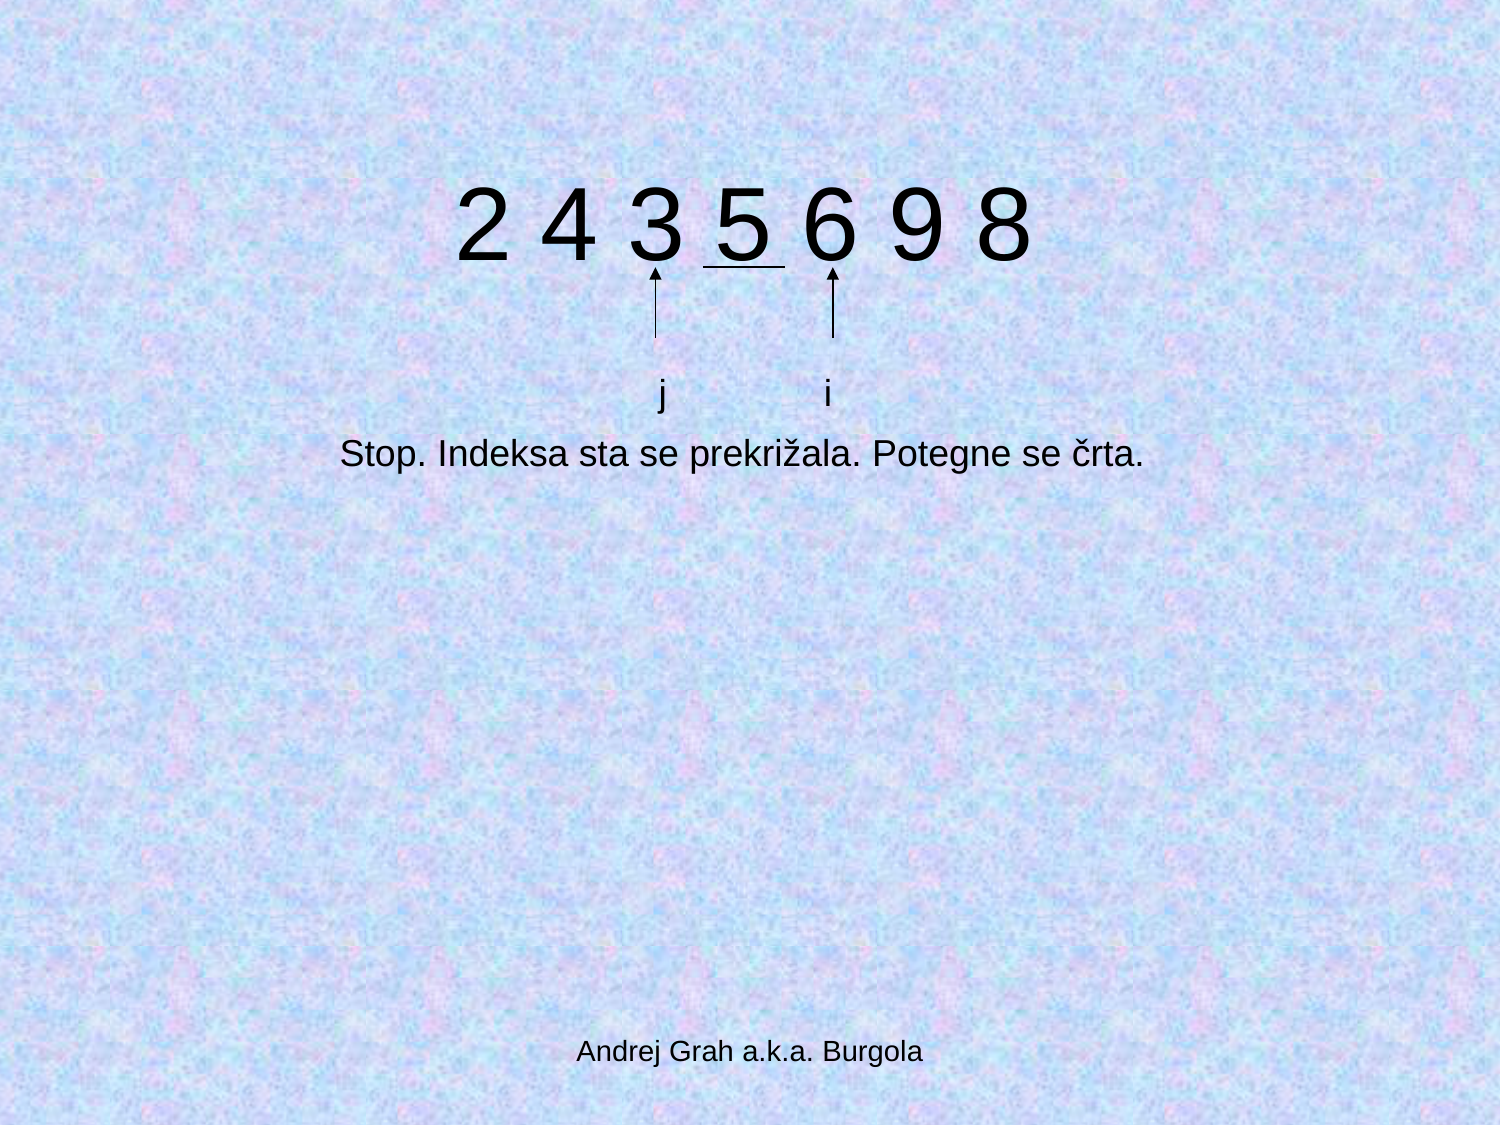

2 4 3 5 6 9 8
j
i
Stop. Indeksa sta se prekrižala. Potegne se črta.
Andrej Grah a.k.a. Burgola